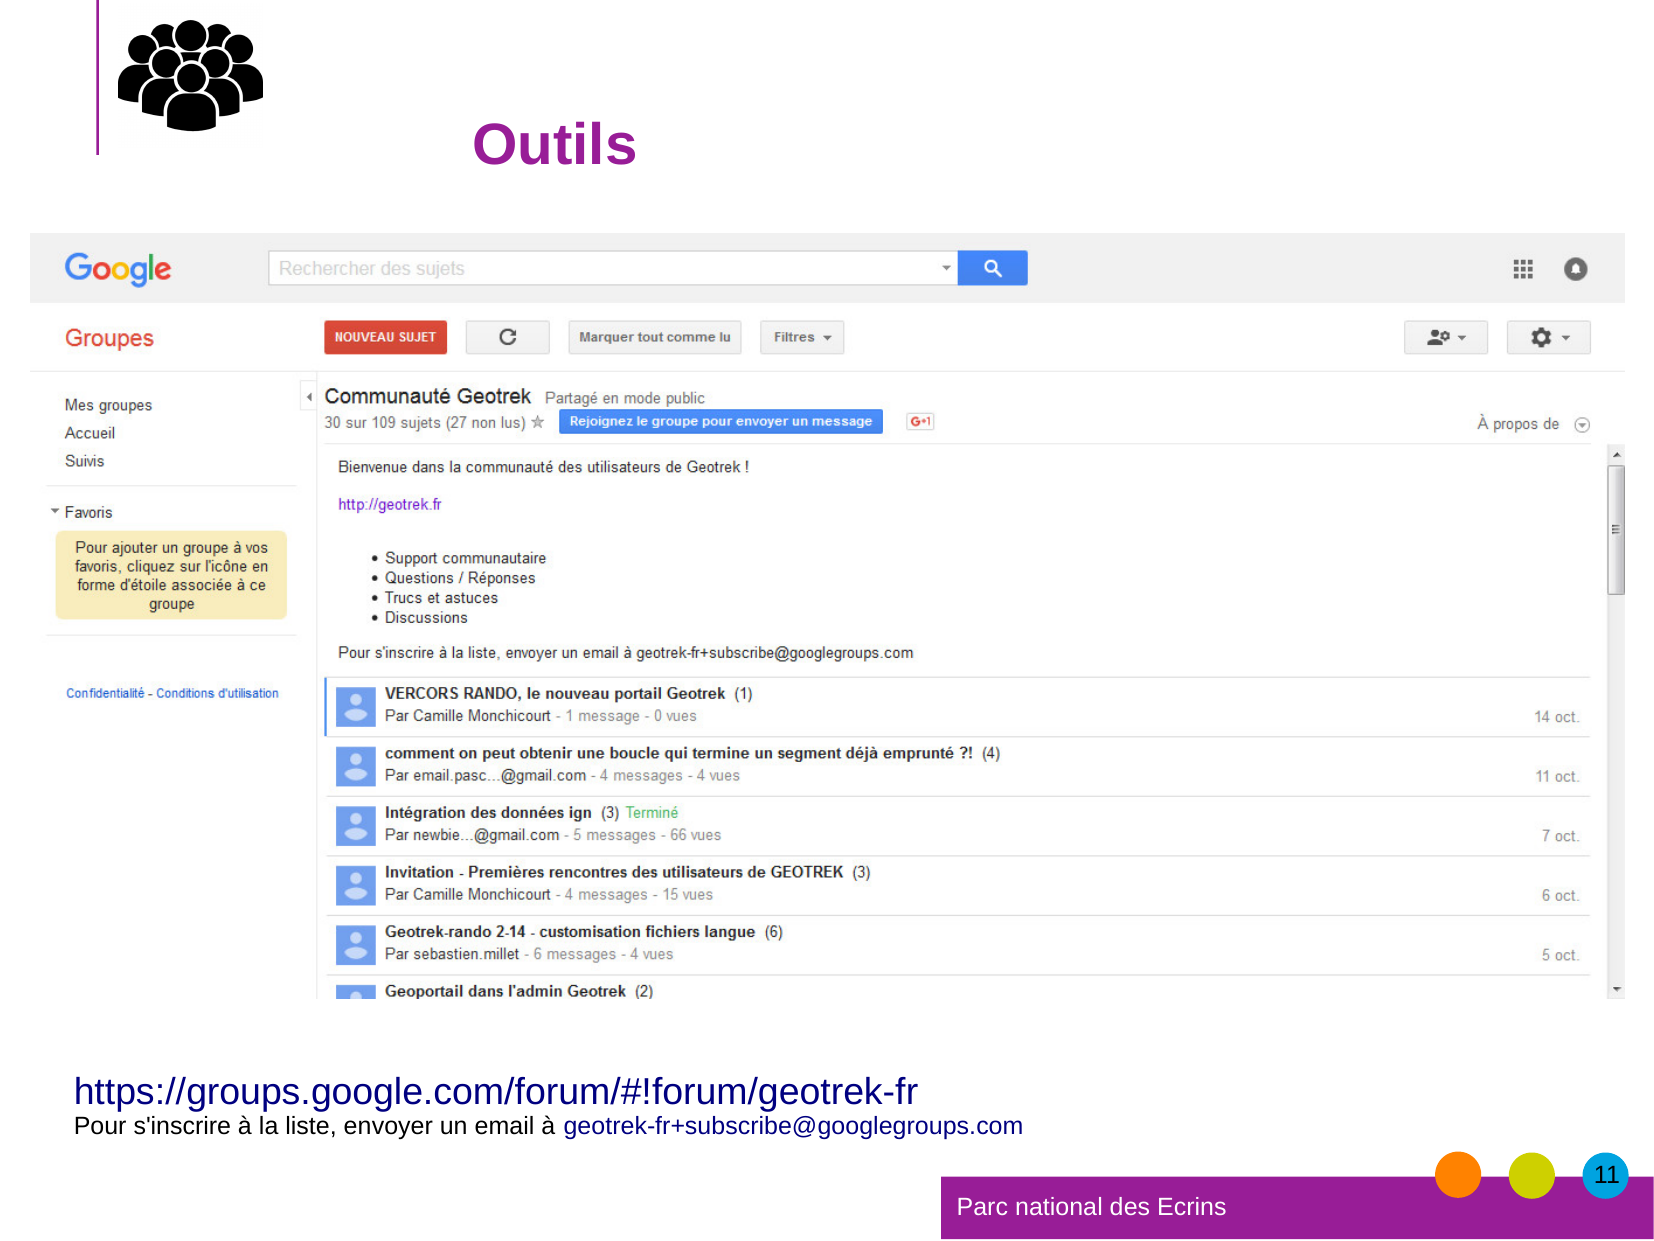

# Outils
https://groups.google.com/forum/#!forum/geotrek-fr
Pour s'inscrire à la liste, envoyer un email à geotrek-fr+subscribe@googlegroups.com